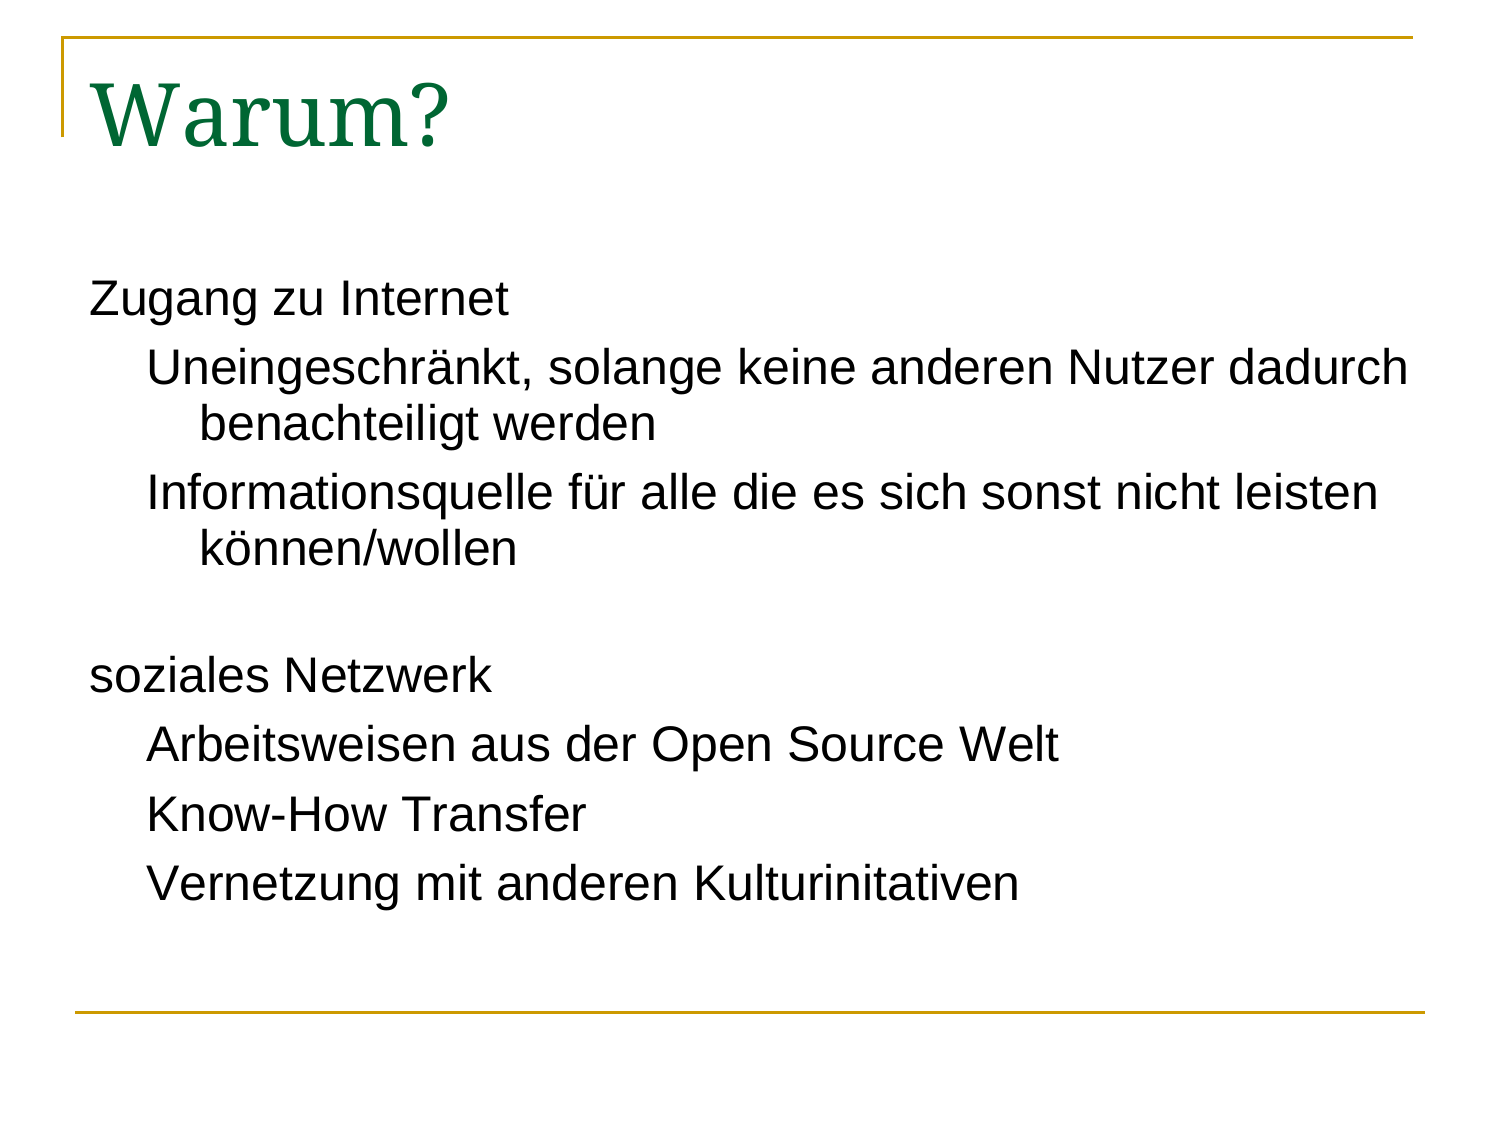

# Warum?
Zugang zu Internet
Uneingeschränkt, solange keine anderen Nutzer dadurch benachteiligt werden
Informationsquelle für alle die es sich sonst nicht leisten können/wollen
soziales Netzwerk
Arbeitsweisen aus der Open Source Welt
Know-How Transfer
Vernetzung mit anderen Kulturinitativen